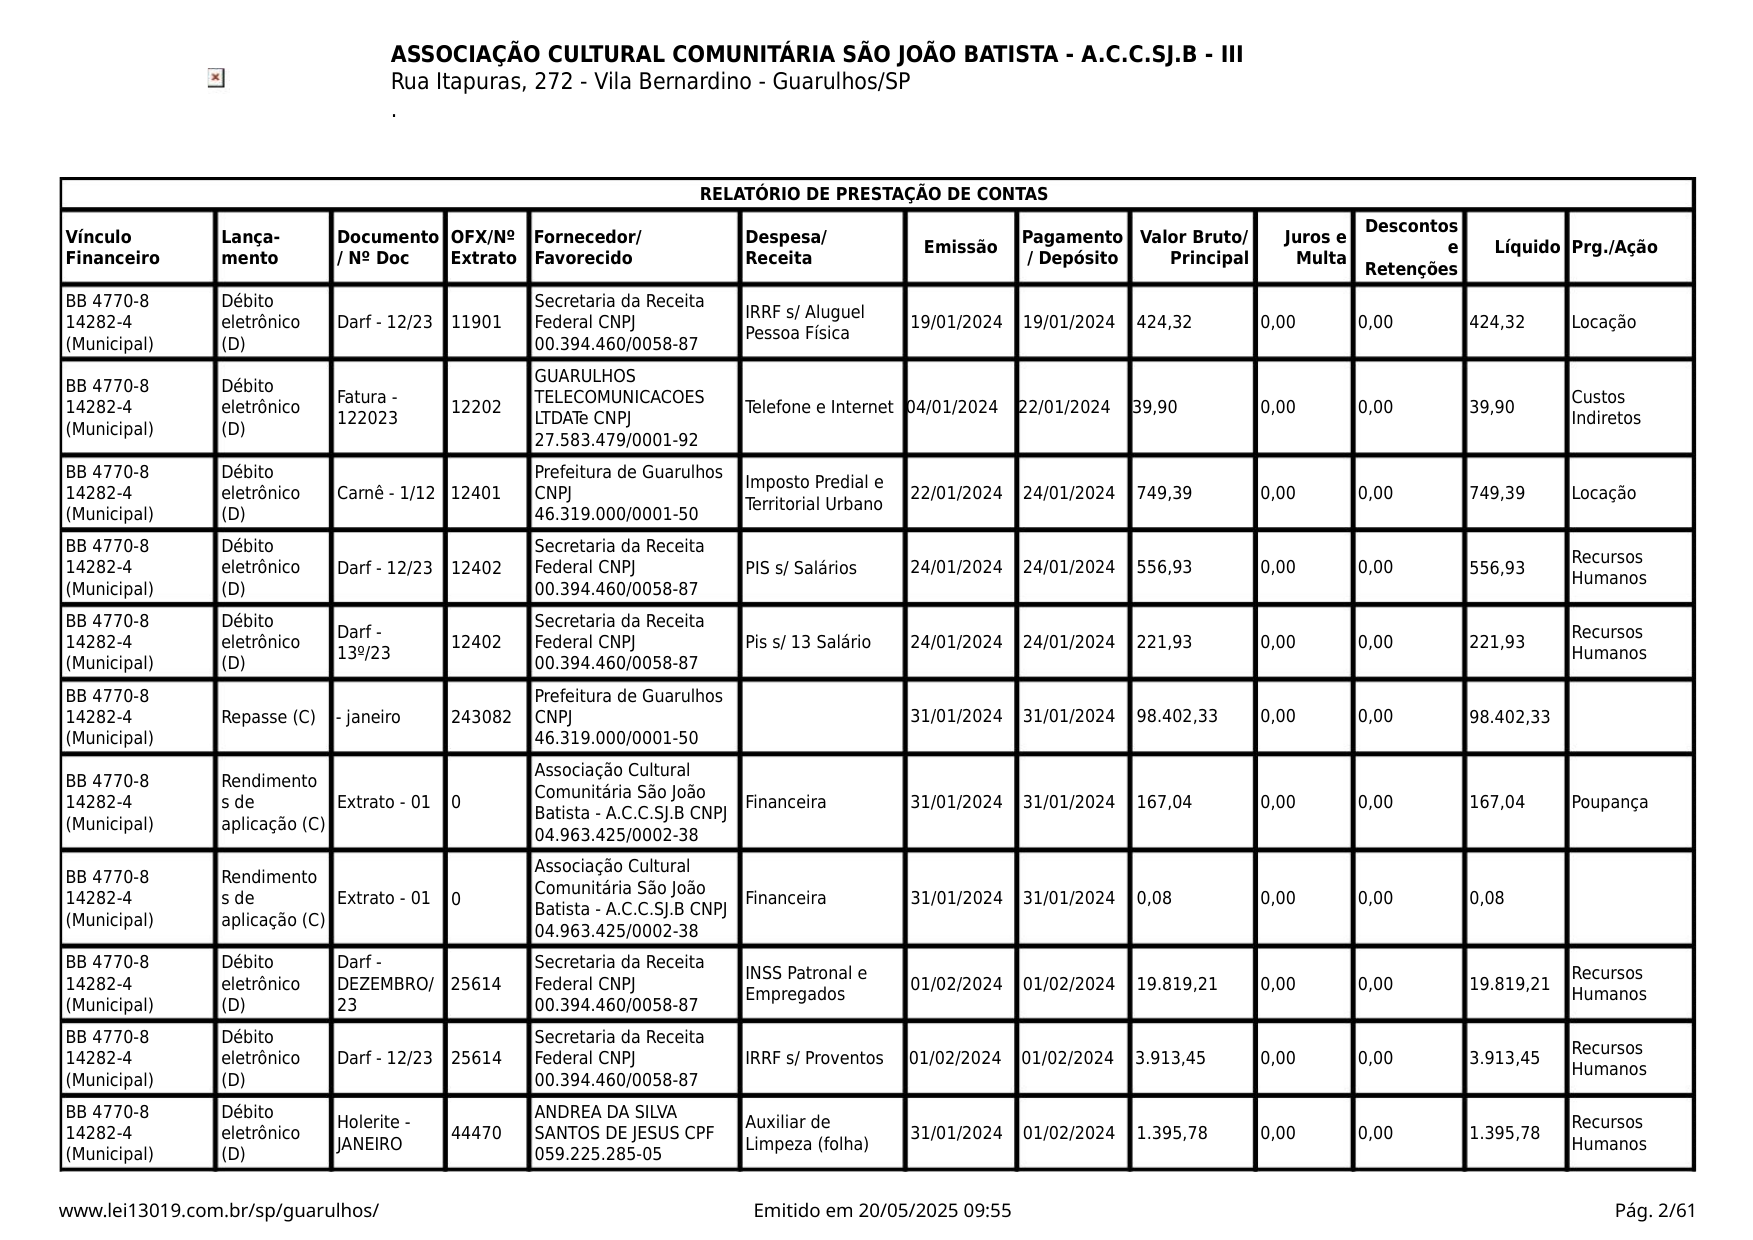

ASSOCIAÇÃO CULTURAL COMUNITÁRIA SÃO JOÃO BATISTA - A.C.C.SJ.B - III
Rua Itapuras, 272 - Vila Bernardino - Guarulhos/SP
.
RELATÓRIO DE PRESTAÇÃO DE CONTAS
Descontos
e
Retenções
Vínculo
Financeiro
Lança-
mento
Documento OFX/Nº Fornecedor/
/ Nº Doc Extrato Favorecido
Despesa/
Receita
Pagamento Valor Bruto/
/ Depósito Principal
Juros e
Multa
Emissão
Líquido Prg./Ação
BB 4770-8
14282-4
(Municipal)
Débito
eletrônico
(D)
Secretaria da Receita
Federal CNPJ
00.394.460/0058-87
IRRF s/ Aluguel
Pessoa Física
Darf - 12/23 11901
19/01/2024 19/01/2024 424,32
0,00
0,00
0,00
424,32
Locação
GUARULHOS
TELECOMUNICACOES
LTDATe CNPJ
BB 4770-8
14282-4
(Municipal)
Débito
eletrônico
(D)
Fatura -
122023
Custos
Indiretos
12202
Telefone e Internet 04/01/2024 22/01/2024 39,90
Imposto Predial e
0,00
39,90
27.583.479/0001-92
BB 4770-8
14282-4
(Municipal)
Débito
eletrônico
(D)
Prefeitura de Guarulhos
CNPJ
46.319.000/0001-50
Carnê - 1/12 12401
22/01/2024 24/01/2024 749,39
24/01/2024 24/01/2024 556,93
24/01/2024 24/01/2024 221,93
31/01/2024 31/01/2024 98.402,33
0,00
0,00
0,00
0,00
0,00
0,00
0,00
0,00
749,39
Locação
Territorial Urbano
BB 4770-8
14282-4
(Municipal)
Débito
eletrônico
(D)
Secretaria da Receita
Federal CNPJ
00.394.460/0058-87
Recursos
Humanos
Darf - 12/23 12402
Darf -
PIS s/ Salários
556,93
BB 4770-8
14282-4
(Municipal)
Débito
eletrônico
(D)
Secretaria da Receita
Federal CNPJ
00.394.460/0058-87
Recursos
Humanos
12402
Pis s/ 13 Salário
221,93
13º/23
BB 4770-8
14282-4
(Municipal)
Prefeitura de Guarulhos
243082 CNPJ
46.319.000/0001-50
Repasse (C) - janeiro
98.402,33
Associação Cultural
Comunitária São João
Batista - A.C.C.SJ.B CNPJ
04.963.425/0002-38
BB 4770-8
14282-4
(Municipal)
Rendimento
s de
aplicação (C)
Extrato - 01
Financeira
Financeira
31/01/2024 31/01/2024 167,04
0,00
0,00
0,00
0,00
167,04
0,08
Poupança
0
0
Associação Cultural
Comunitária São João
Batista - A.C.C.SJ.B CNPJ
04.963.425/0002-38
BB 4770-8
14282-4
(Municipal)
Rendimento
s de
aplicação (C)
Extrato - 01
Darf -
DEZEMBRO/ 25614
23
31/01/2024 31/01/2024 0,08
BB 4770-8
14282-4
(Municipal)
Débito
eletrônico
(D)
Secretaria da Receita
Federal CNPJ
00.394.460/0058-87
INSS Patronal e
Empregados
Recursos
Humanos
01/02/2024 01/02/2024 19.819,21
0,00
0,00
0,00
0,00
0,00
0,00
19.819,21
3.913,45
1.395,78
BB 4770-8
14282-4
(Municipal)
Débito
eletrônico
(D)
Secretaria da Receita
Federal CNPJ
00.394.460/0058-87
Recursos
Humanos
Darf - 12/23 25614
IRRF s/ Proventos 01/02/2024 01/02/2024 3.913,45
BB 4770-8
14282-4
(Municipal)
Débito
eletrônico
(D)
ANDREA DA SILVA
SANTOS DE JESUS CPF
059.225.285-05
Holerite -
JANEIRO
Auxiliar de
Limpeza (folha)
Recursos
Humanos
44470
31/01/2024 01/02/2024 1.395,78
www.lei13019.com.br/sp/guarulhos/
Emitido em 20/05/2025 09:55
Pág. 2/61